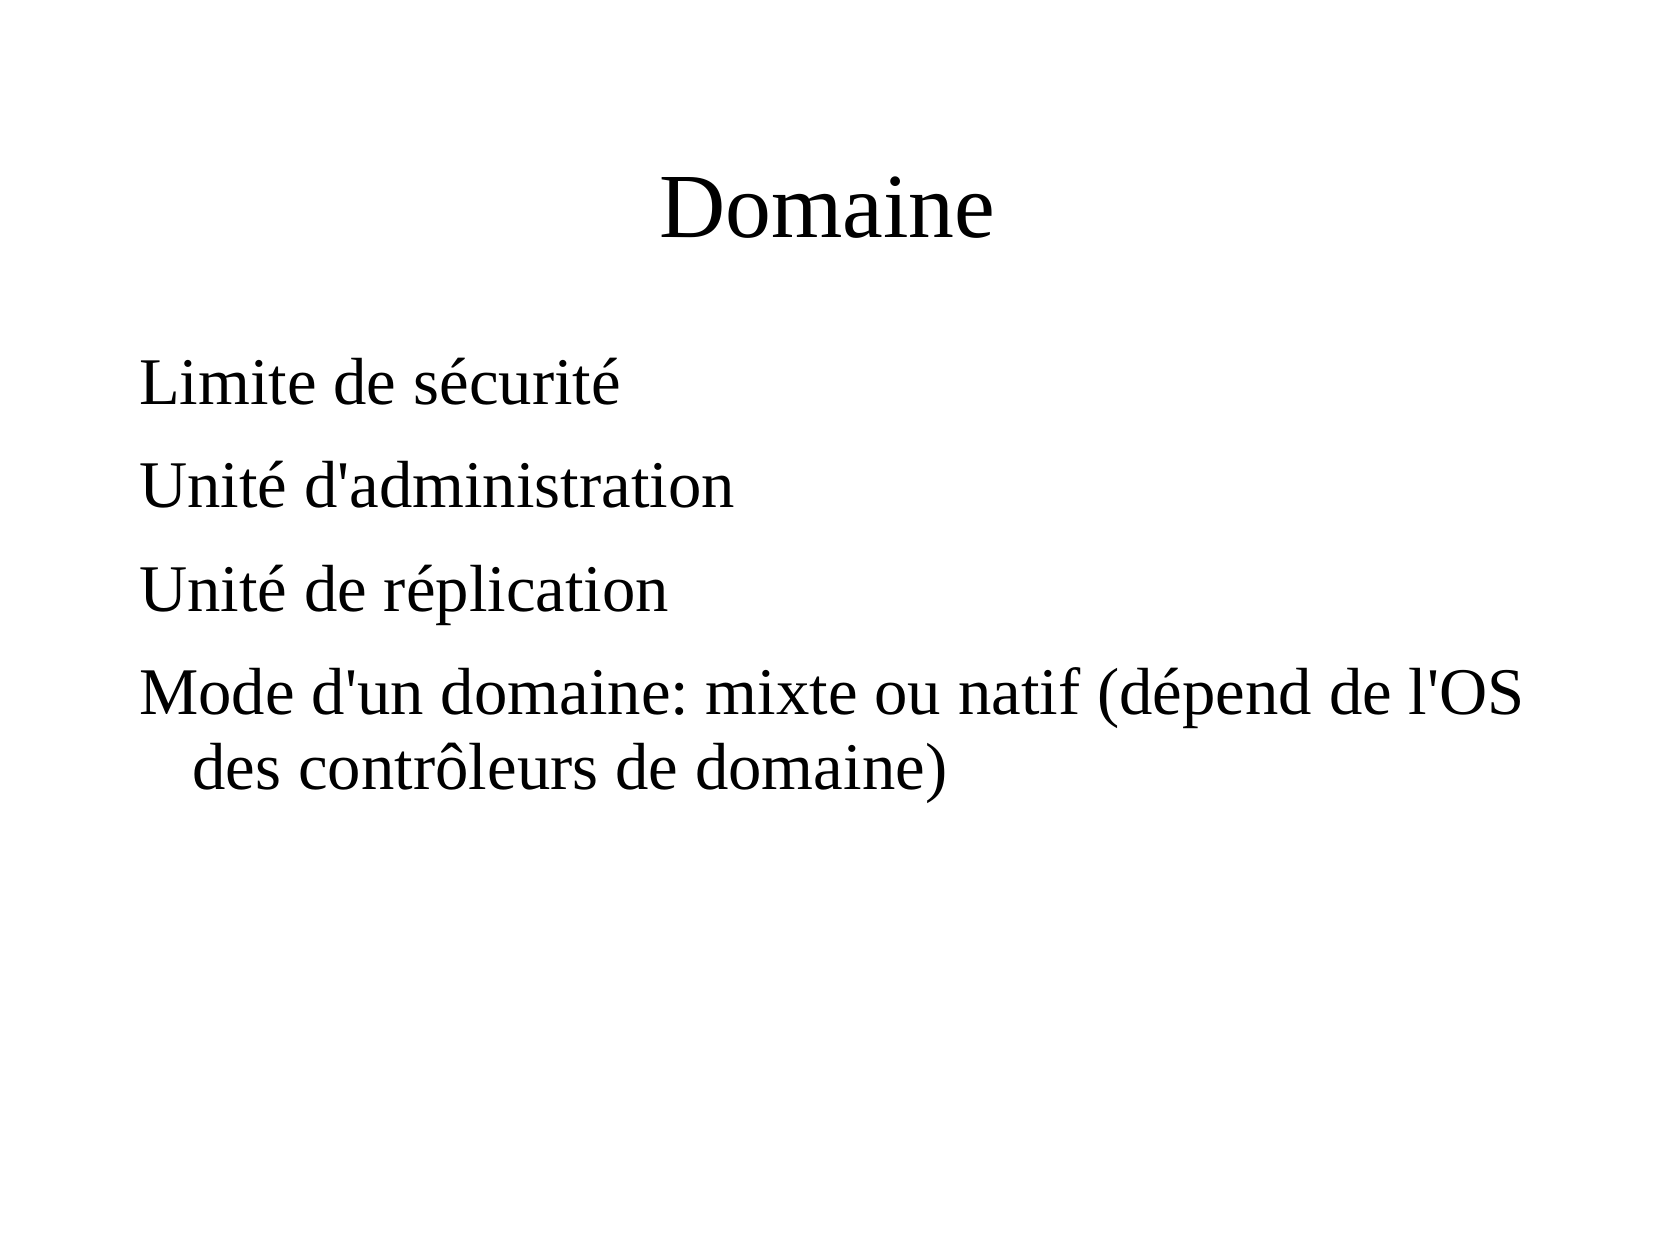

# Domaine
Limite de sécurité
Unité d'administration
Unité de réplication
Mode d'un domaine: mixte ou natif (dépend de l'OS des contrôleurs de domaine)